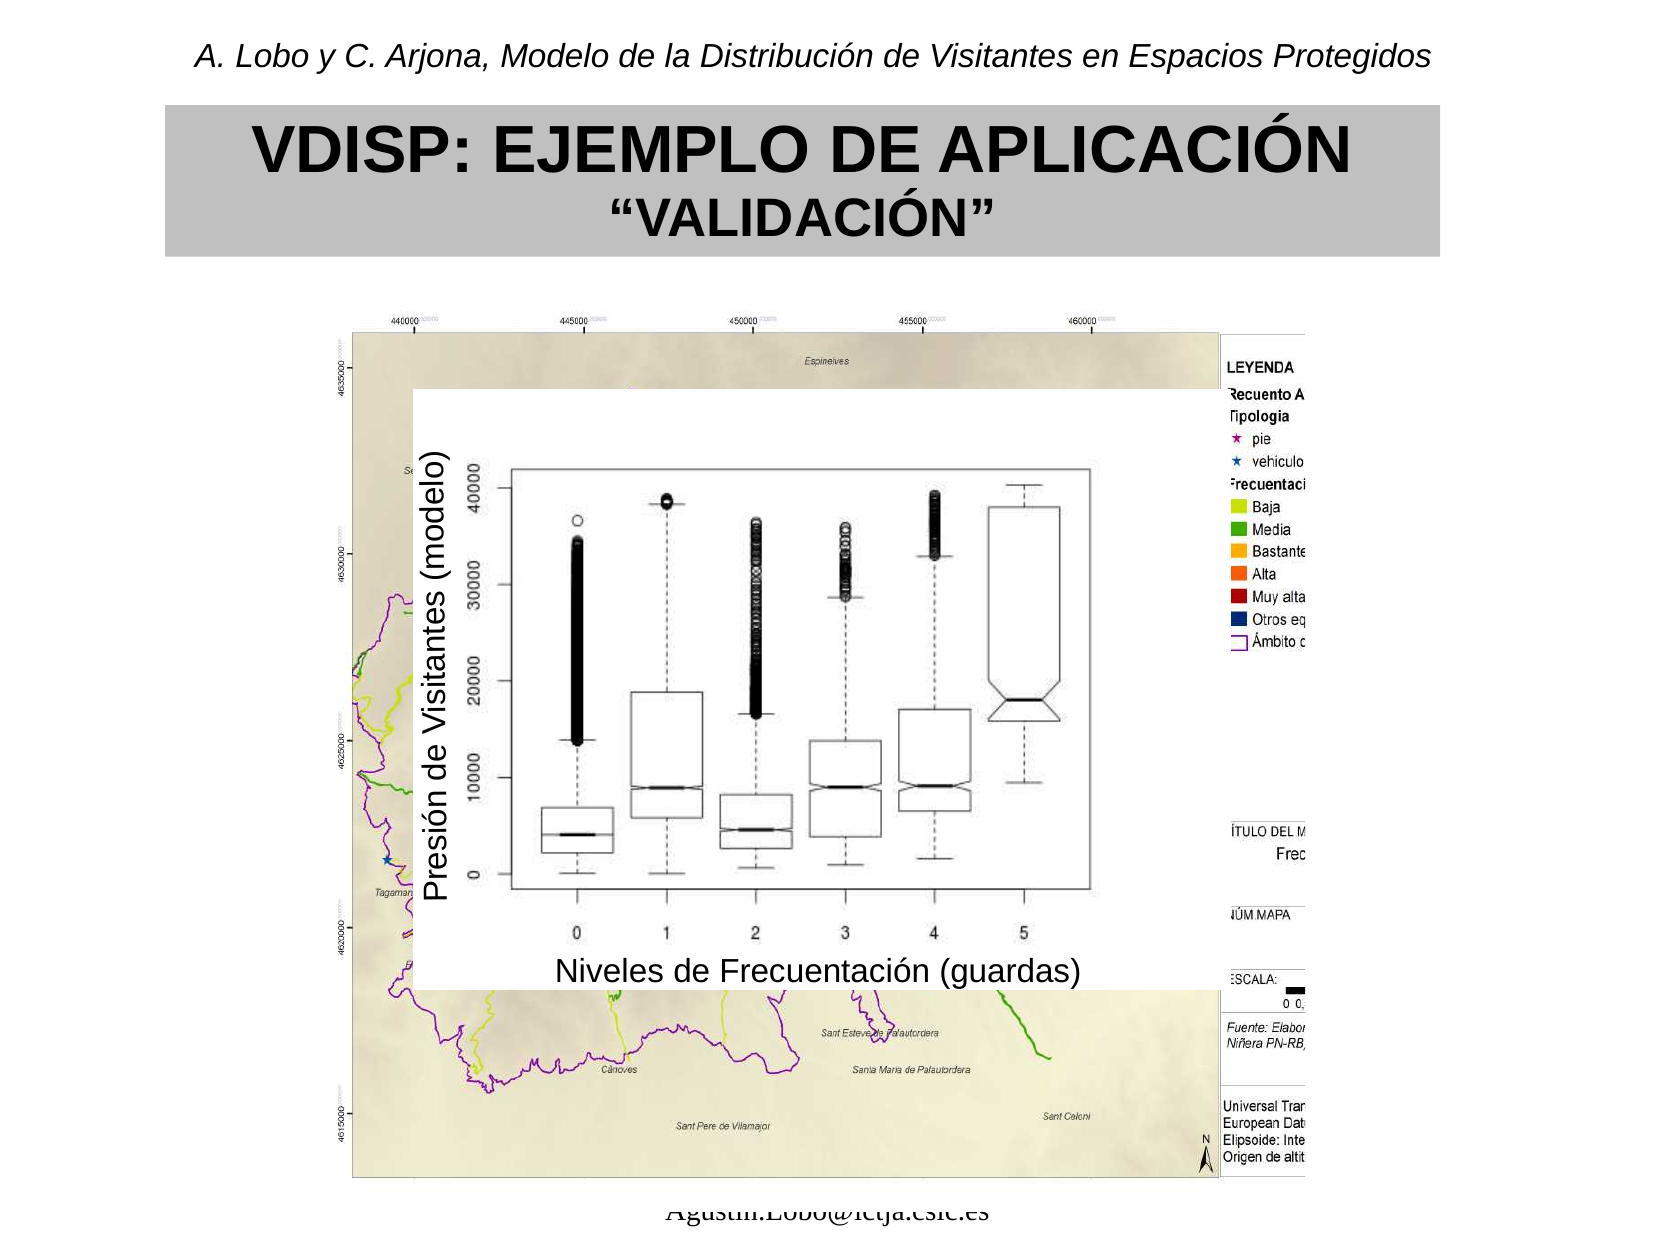

VDISP: EJEMPLO DE APLICACIÓN
“VALIDACIÓN”
Presión de Visitantes (modelo)
Niveles de Frecuentación (guardas)